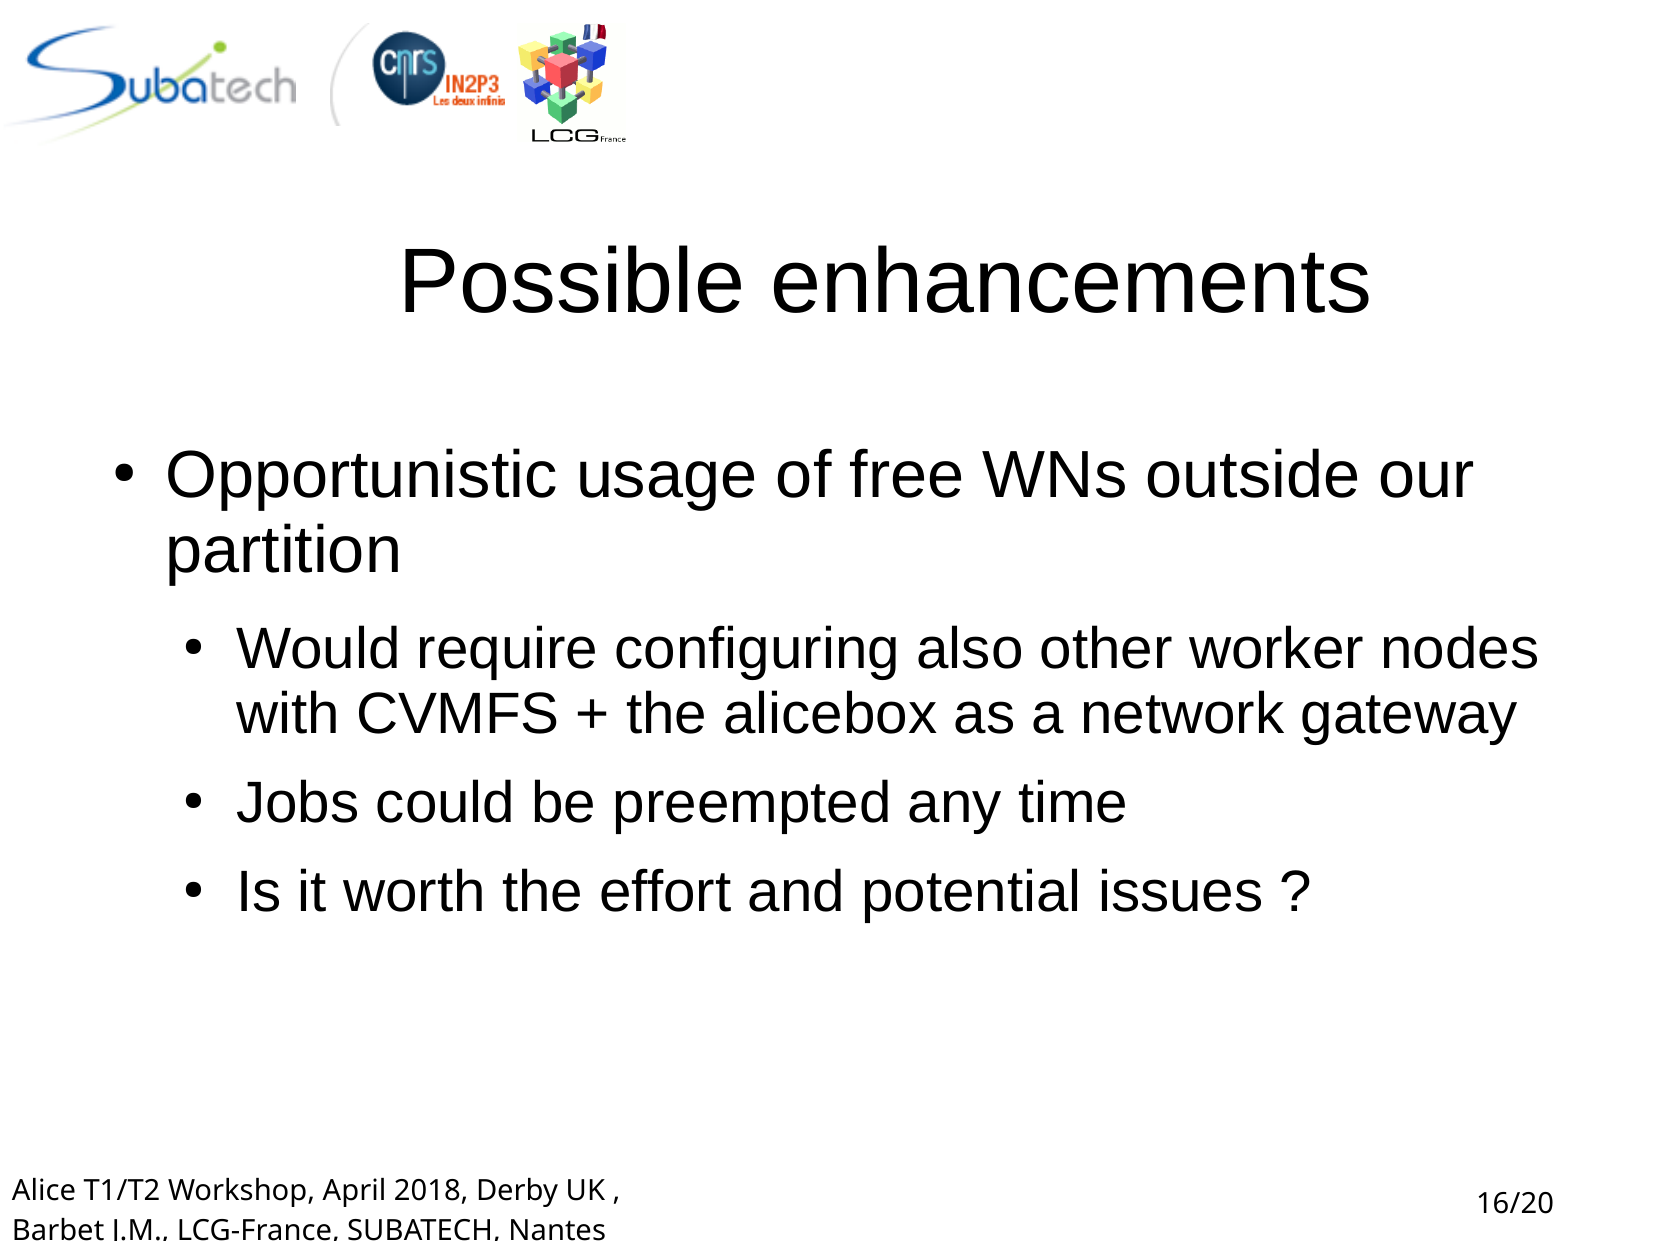

# Possible enhancements
Opportunistic usage of free WNs outside our partition
Would require configuring also other worker nodes with CVMFS + the alicebox as a network gateway
Jobs could be preempted any time
Is it worth the effort and potential issues ?
16